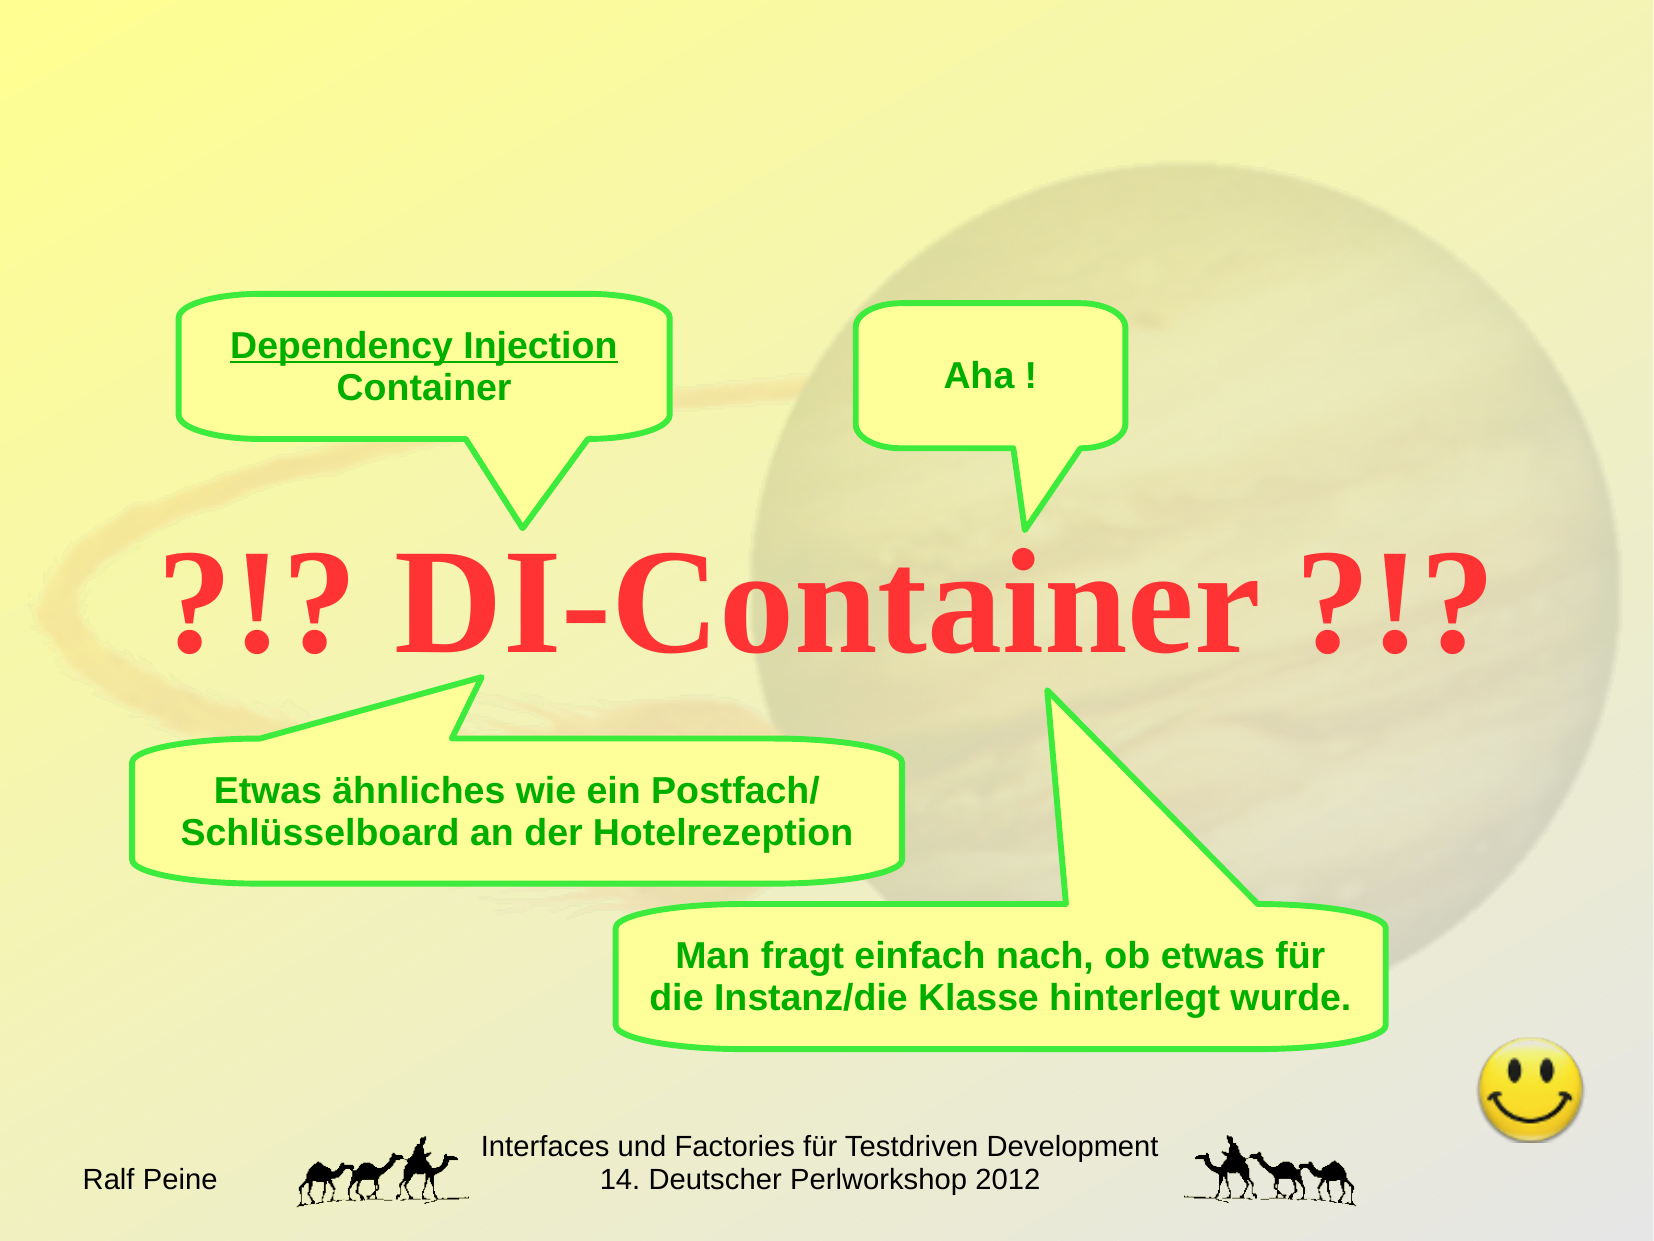

#
Dependency Injection
Container
Aha !
?!? DI-Container ?!?
Etwas ähnliches wie ein Postfach/
Schlüsselboard an der Hotelrezeption
Man fragt einfach nach, ob etwas für
die Instanz/die Klasse hinterlegt wurde.